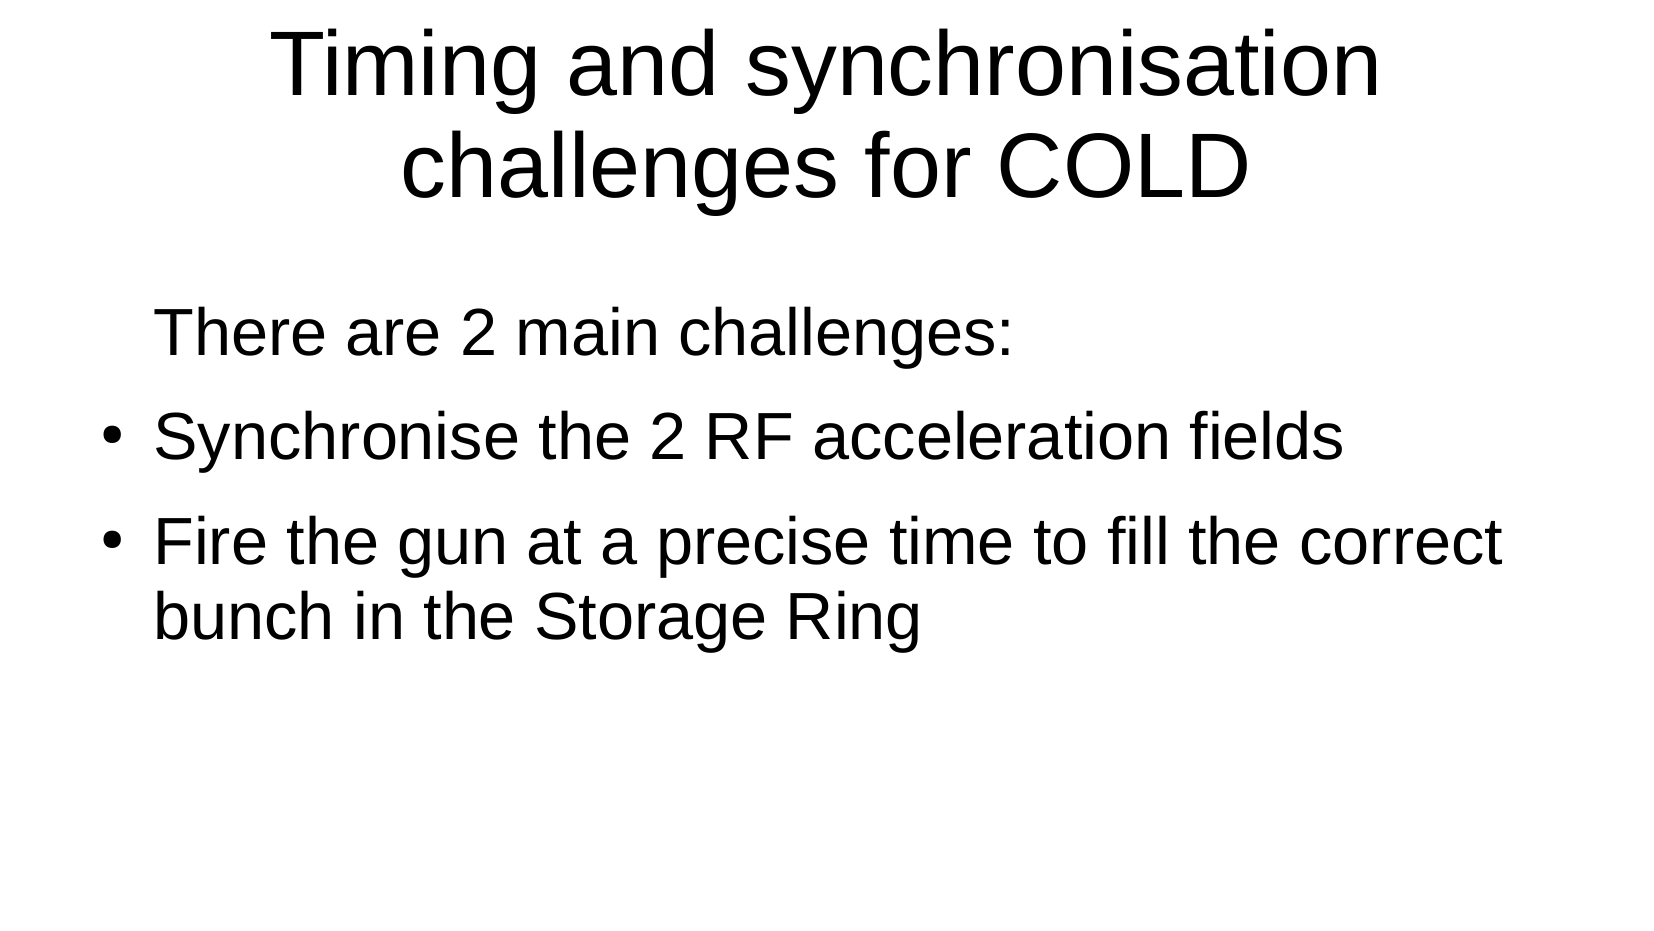

# Timing and synchronisation challenges for COLD
There are 2 main challenges:
Synchronise the 2 RF acceleration fields
Fire the gun at a precise time to fill the correct bunch in the Storage Ring